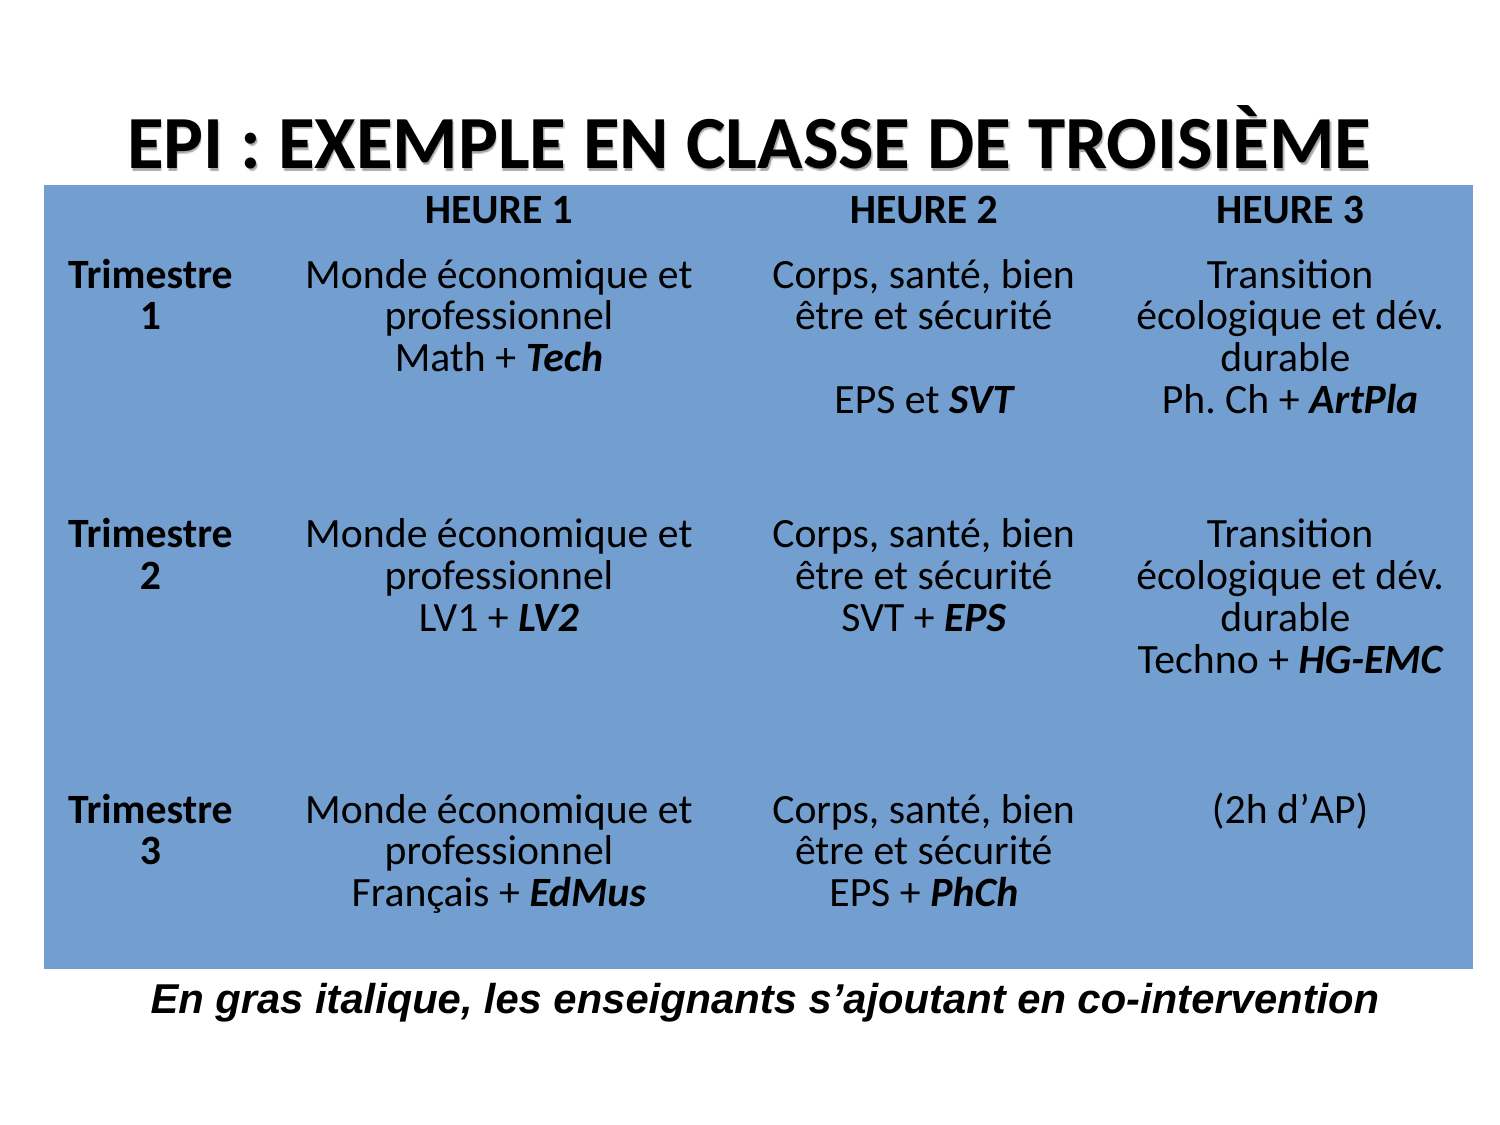

# EPI : EXEMPLE EN CLASSE DE TROISIÈME
| | HEURE 1 | HEURE 2 | HEURE 3 |
| --- | --- | --- | --- |
| Trimestre 1 | Monde économique et professionnel Math + Tech | Corps, santé, bien être et sécurité EPS et SVT | Transition écologique et dév. durable Ph. Ch + ArtPla |
| Trimestre 2 | Monde économique et professionnel LV1 + LV2 | Corps, santé, bien être et sécurité SVT + EPS | Transition écologique et dév. durable Techno + HG-EMC |
| Trimestre 3 | Monde économique et professionnel Français + EdMus | Corps, santé, bien être et sécurité EPS + PhCh | (2h d’AP) |
En gras italique, les enseignants s’ajoutant en co-intervention